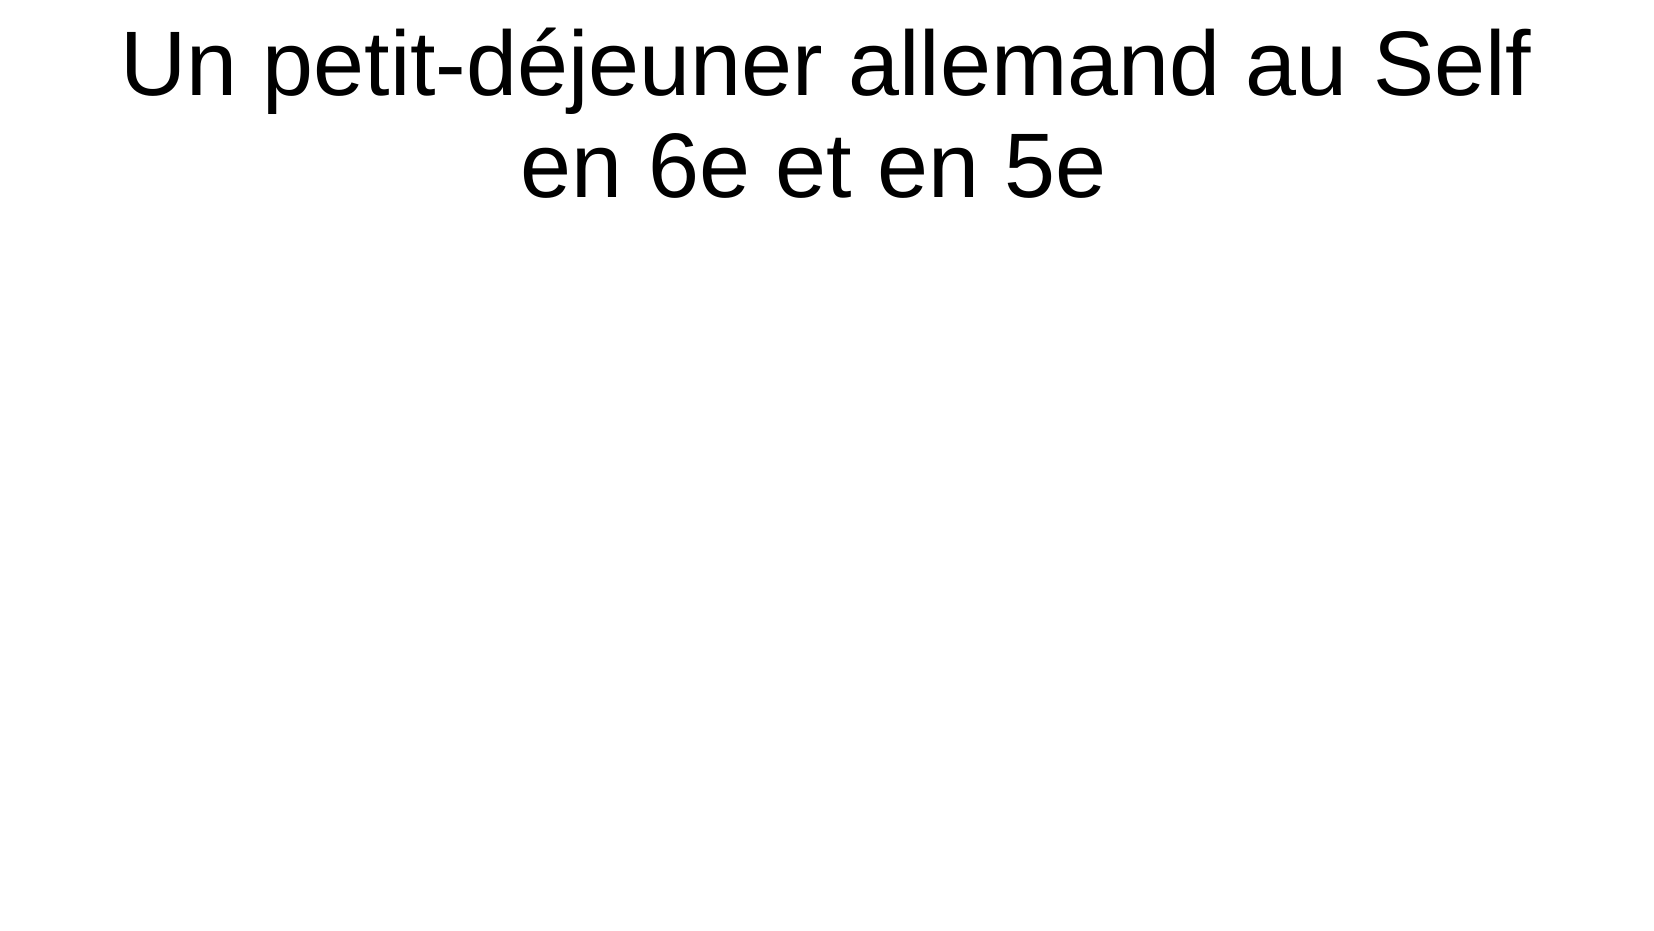

# Un petit-déjeuner allemand au Self en 6e et en 5e